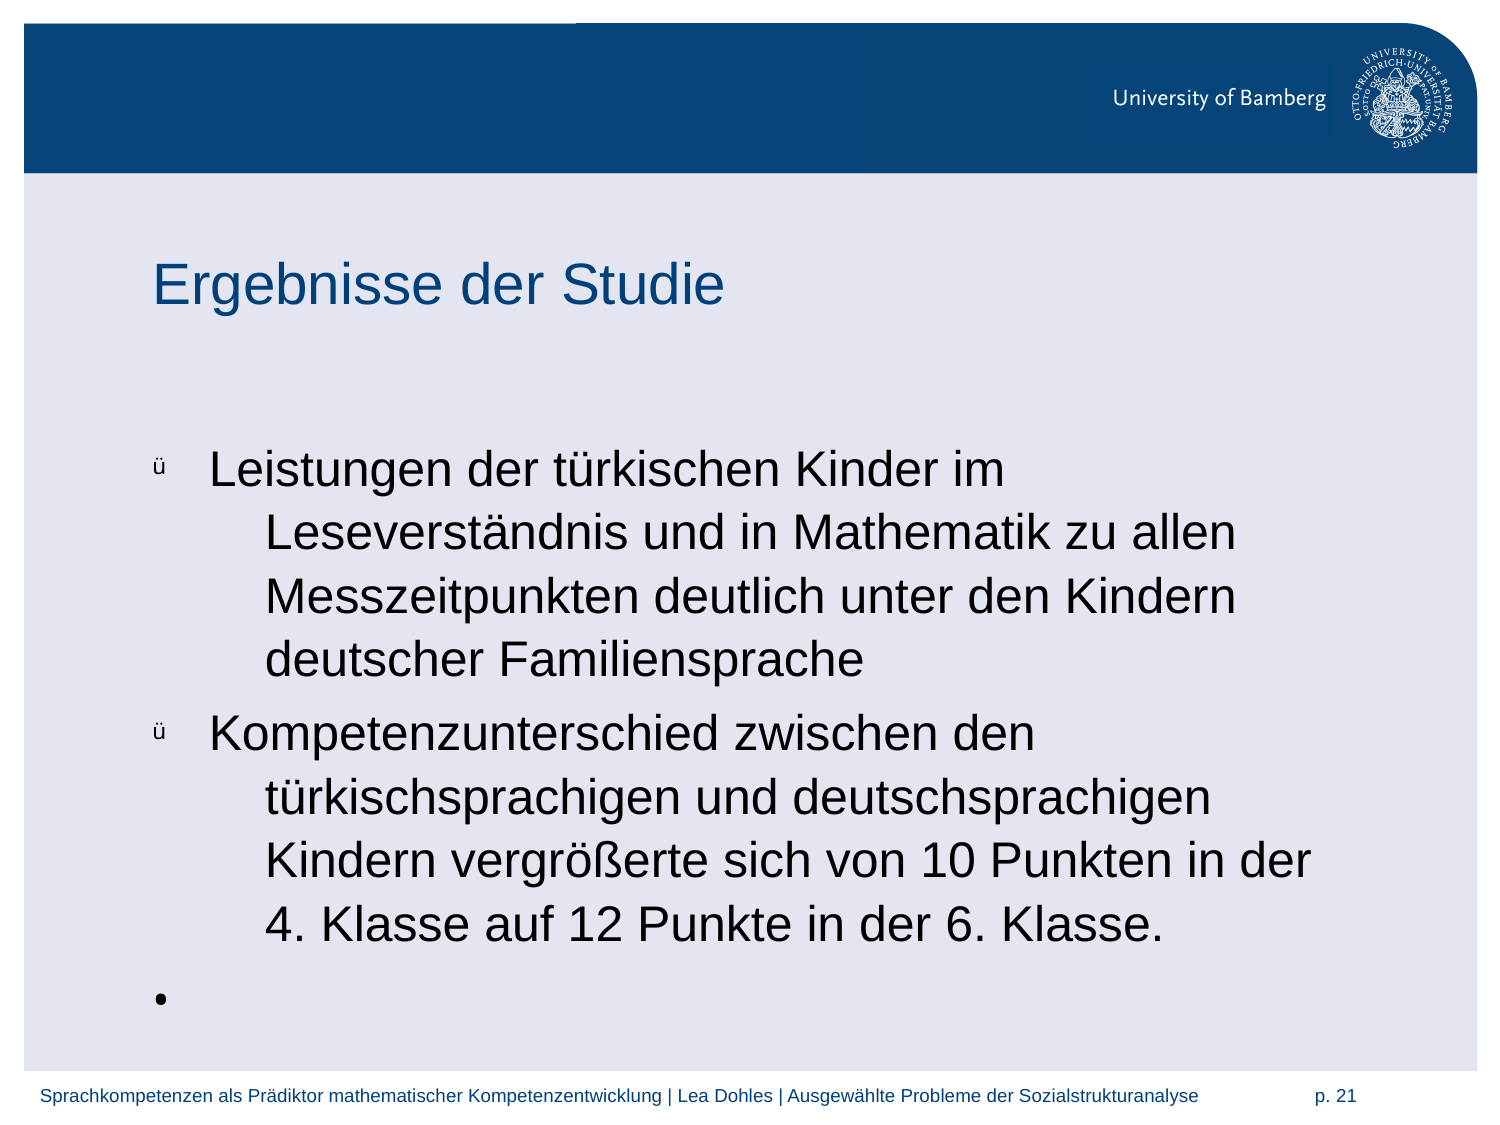

# Ergebnisse der Studie
Leistungen der türkischen Kinder im Leseverständnis und in Mathematik zu allen Messzeitpunkten deutlich unter den Kindern deutscher Familiensprache
Kompetenzunterschied zwischen den türkischsprachigen und deutschsprachigen Kindern vergrößerte sich von 10 Punkten in der 4. Klasse auf 12 Punkte in der 6. Klasse.